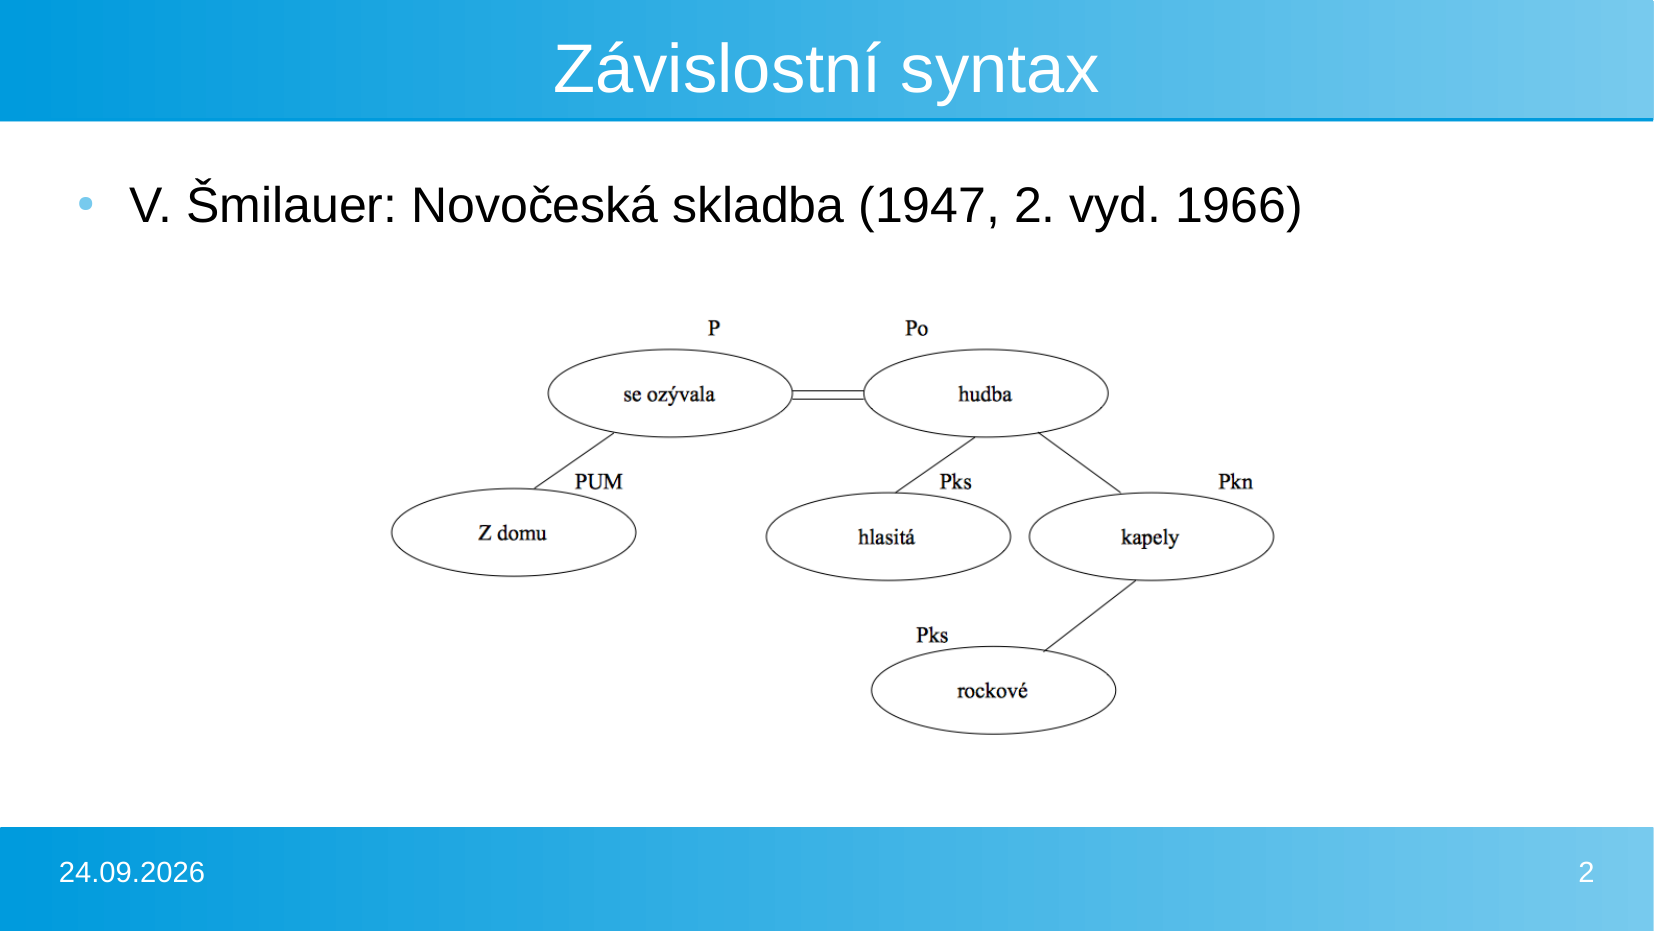

# Závislostní syntax
V. Šmilauer: Novočeská skladba (1947, 2. vyd. 1966)
2